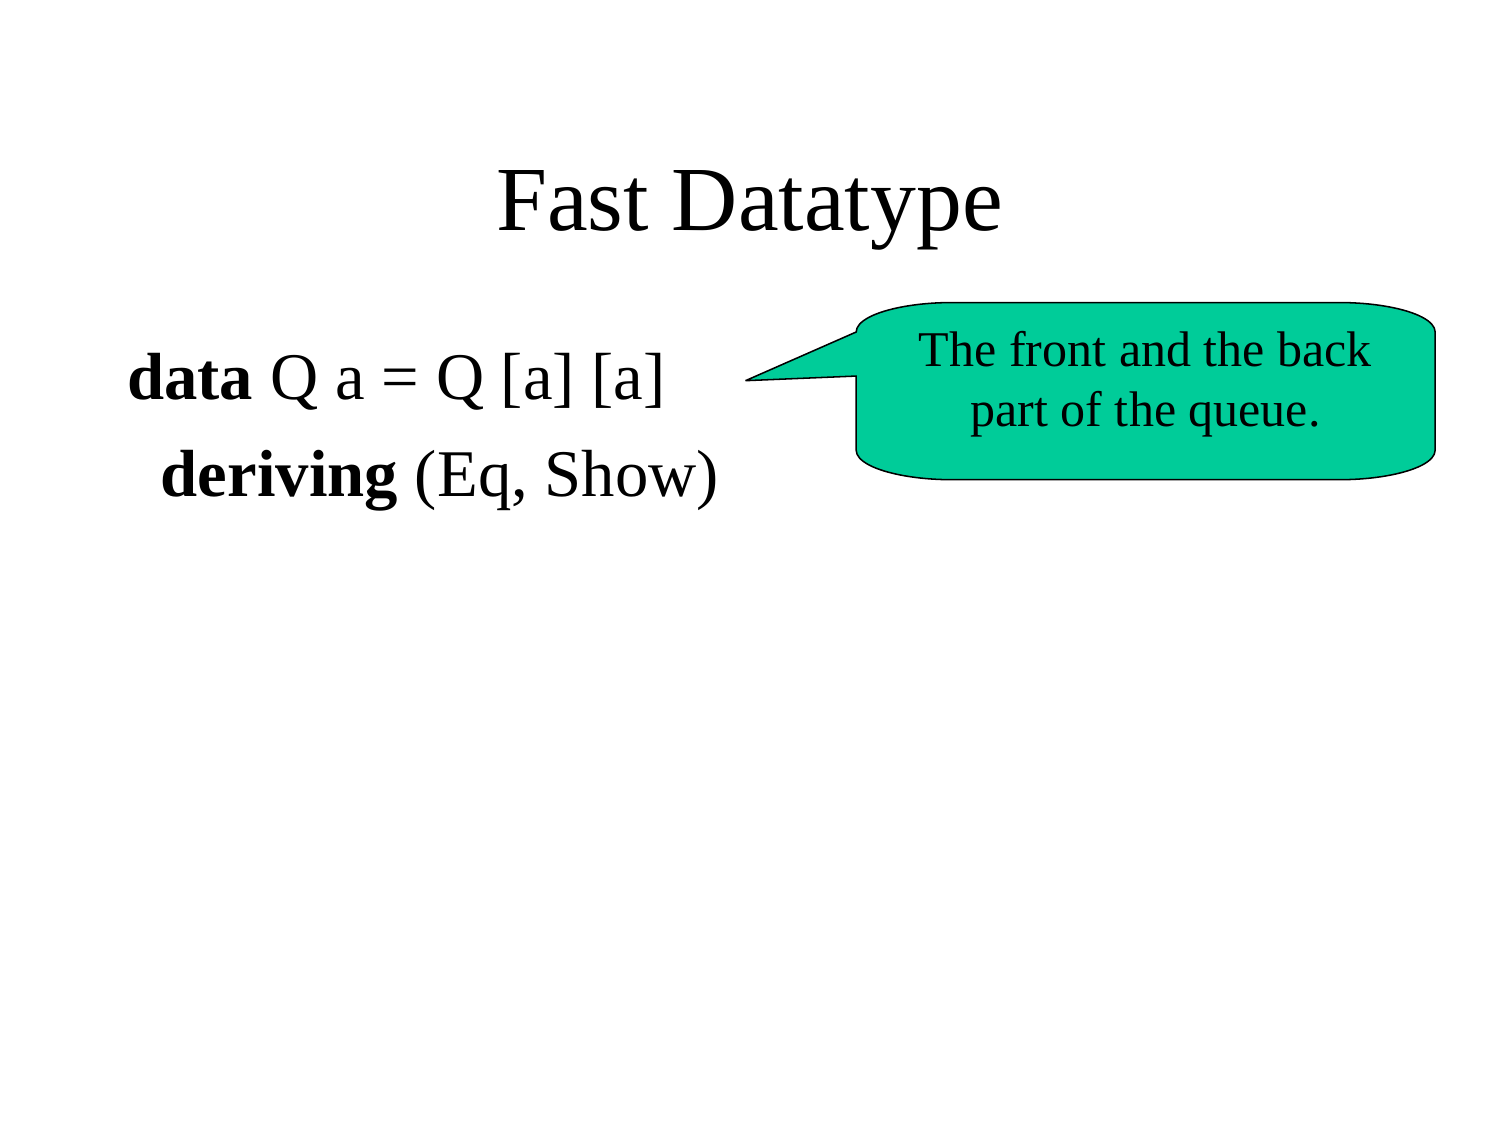

# Fast Datatype
The front and the back part of the queue.
data Q a = Q [a] [a]
 deriving (Eq, Show)